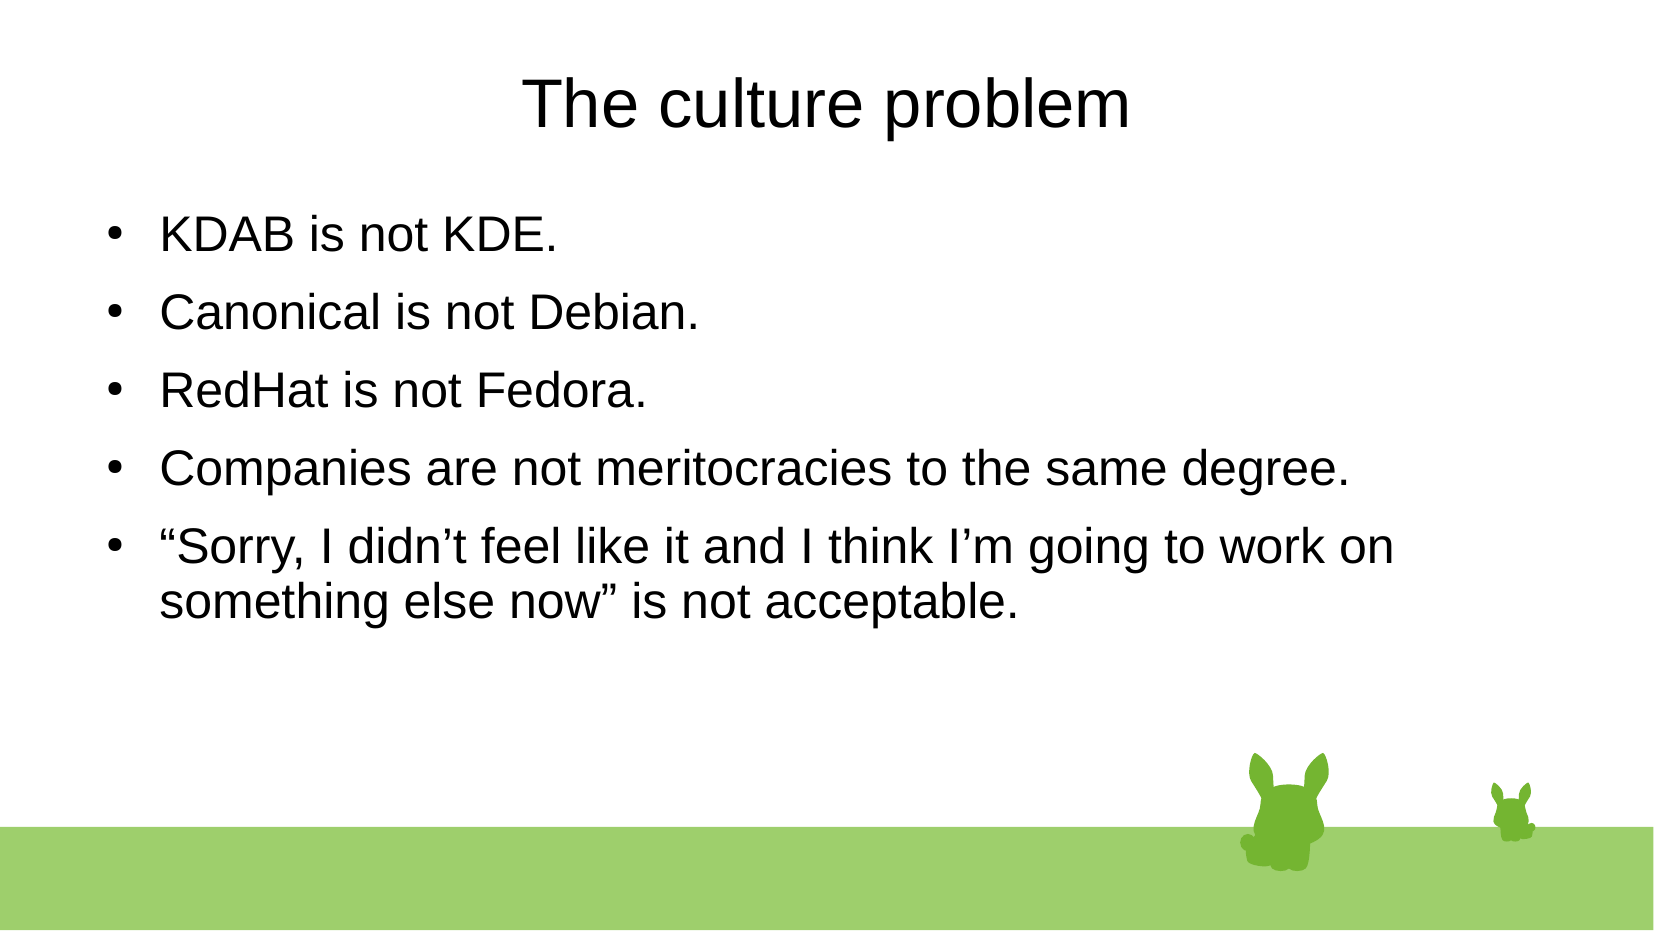

# The culture problem
KDAB is not KDE.
Canonical is not Debian.
RedHat is not Fedora.
Companies are not meritocracies to the same degree.
“Sorry, I didn’t feel like it and I think I’m going to work on something else now” is not acceptable.